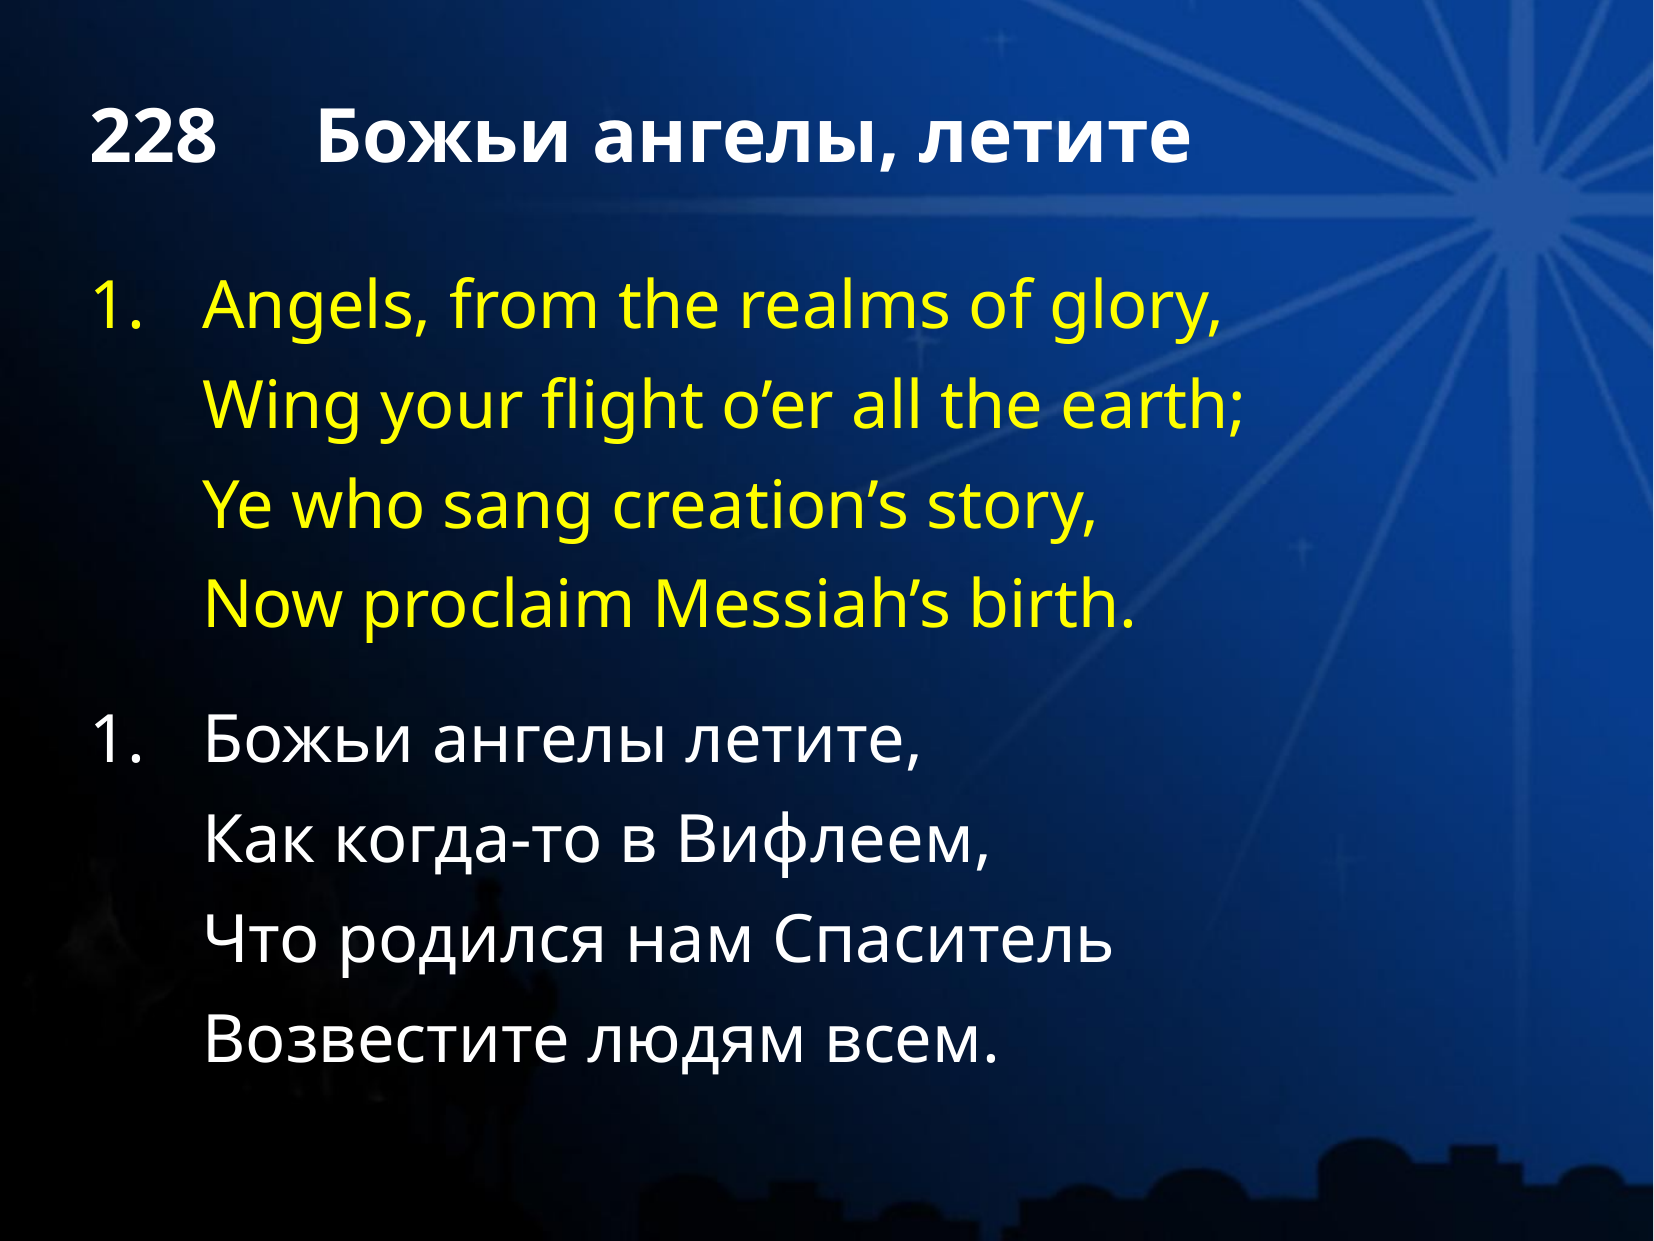

228	Божьи ангелы, летите
1.	Angels, from the realms of glory,
	Wing your flight o’er all the earth;
	Ye who sang creation’s story,
	Now proclaim Messiah’s birth.
1.	Божьи ангелы летите,
	Как когда-то в Вифлеем,
	Что родился нам Спаситель
	Возвестите людям всем.